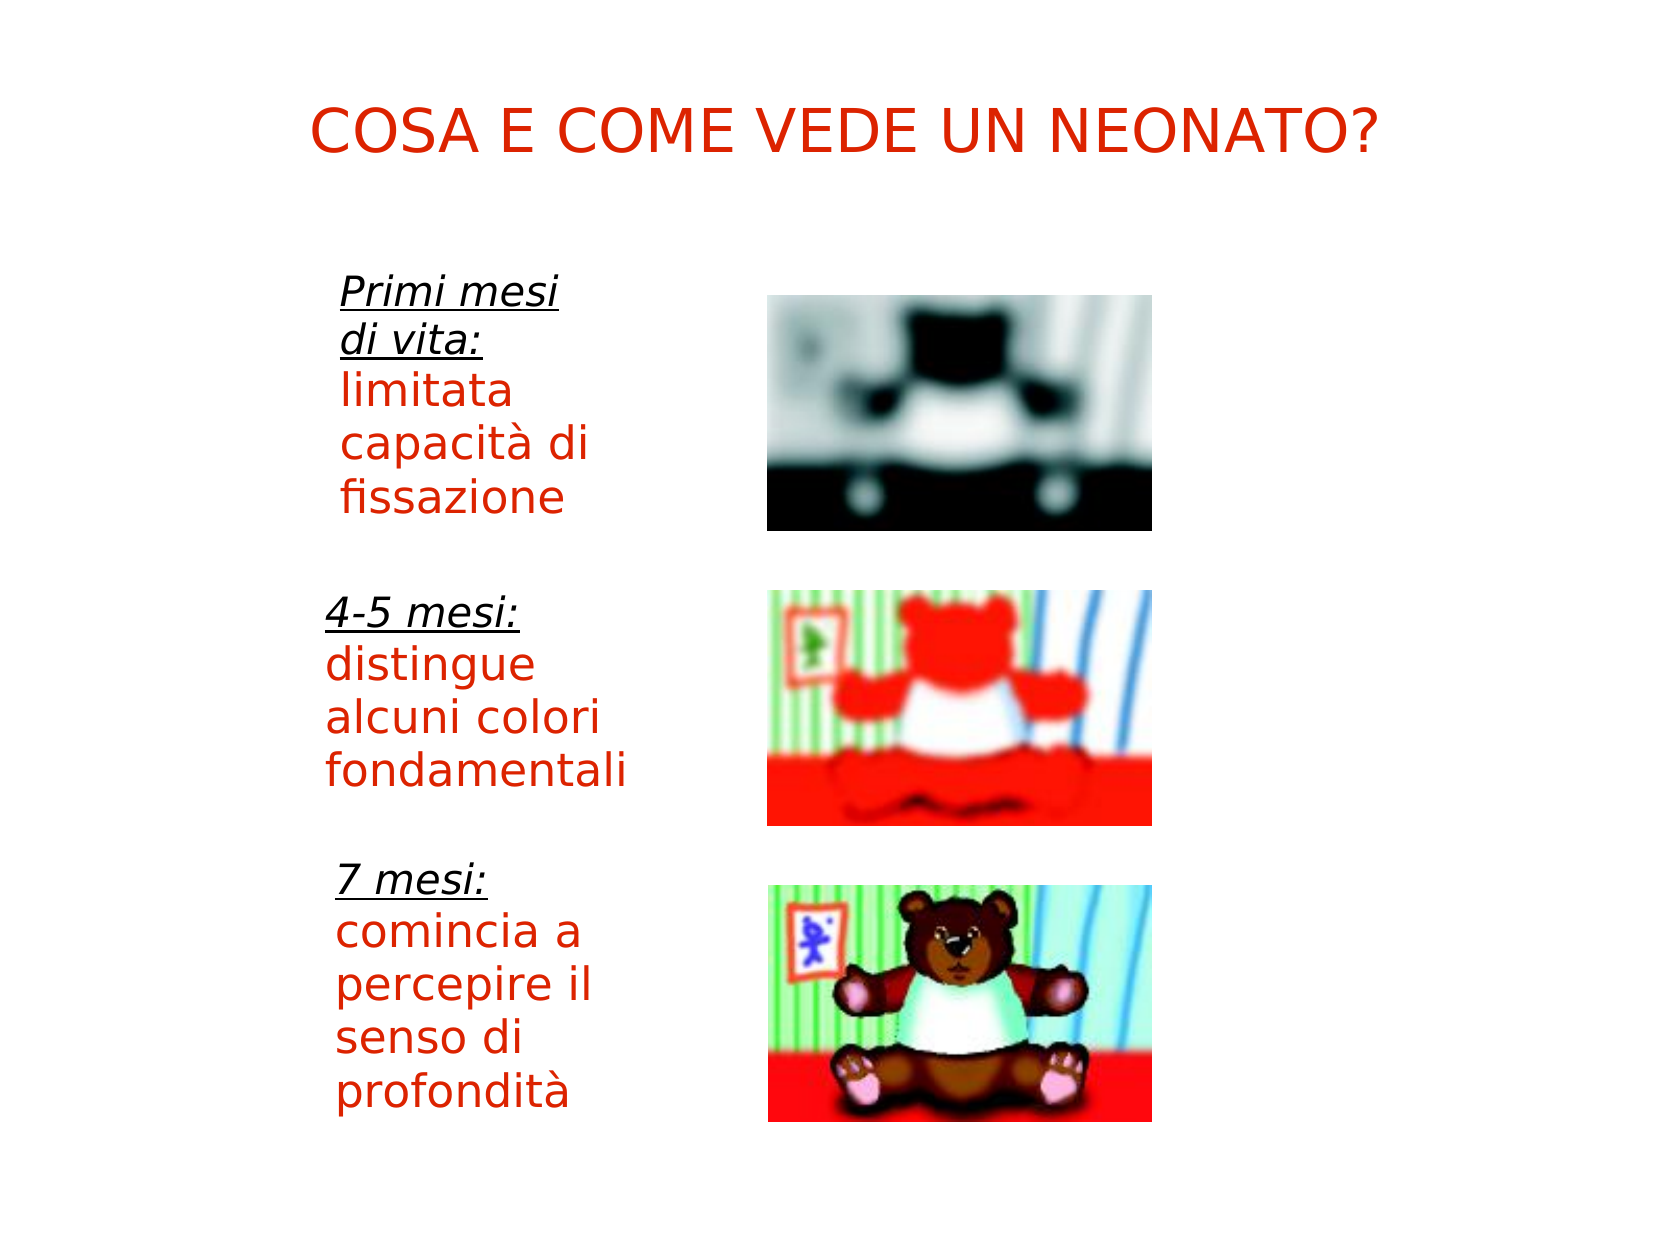

COSA E COME VEDE UN NEONATO?
Primi mesi di vita: limitata capacità di fissazione
4-5 mesi: distingue alcuni colori fondamentali
7 mesi:
comincia a percepire il senso di profondità